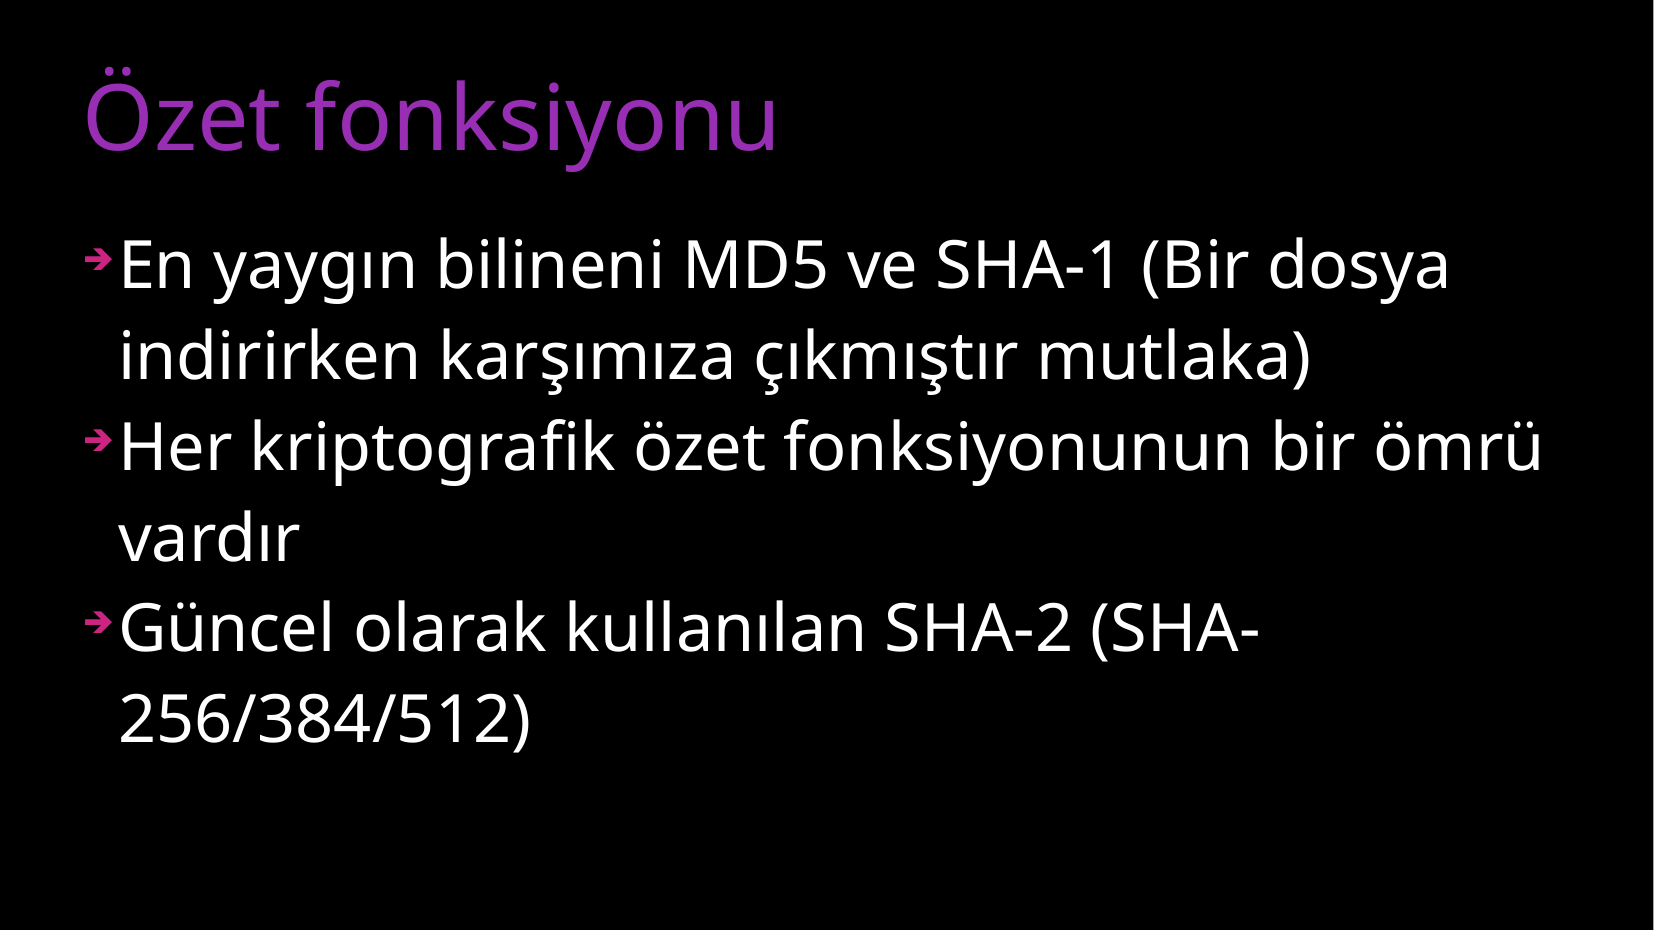

# Özet fonksiyonu
En yaygın bilineni MD5 ve SHA-1 (Bir dosya indirirken karşımıza çıkmıştır mutlaka)
Her kriptografik özet fonksiyonunun bir ömrü vardır
Güncel olarak kullanılan SHA-2 (SHA-256/384/512)